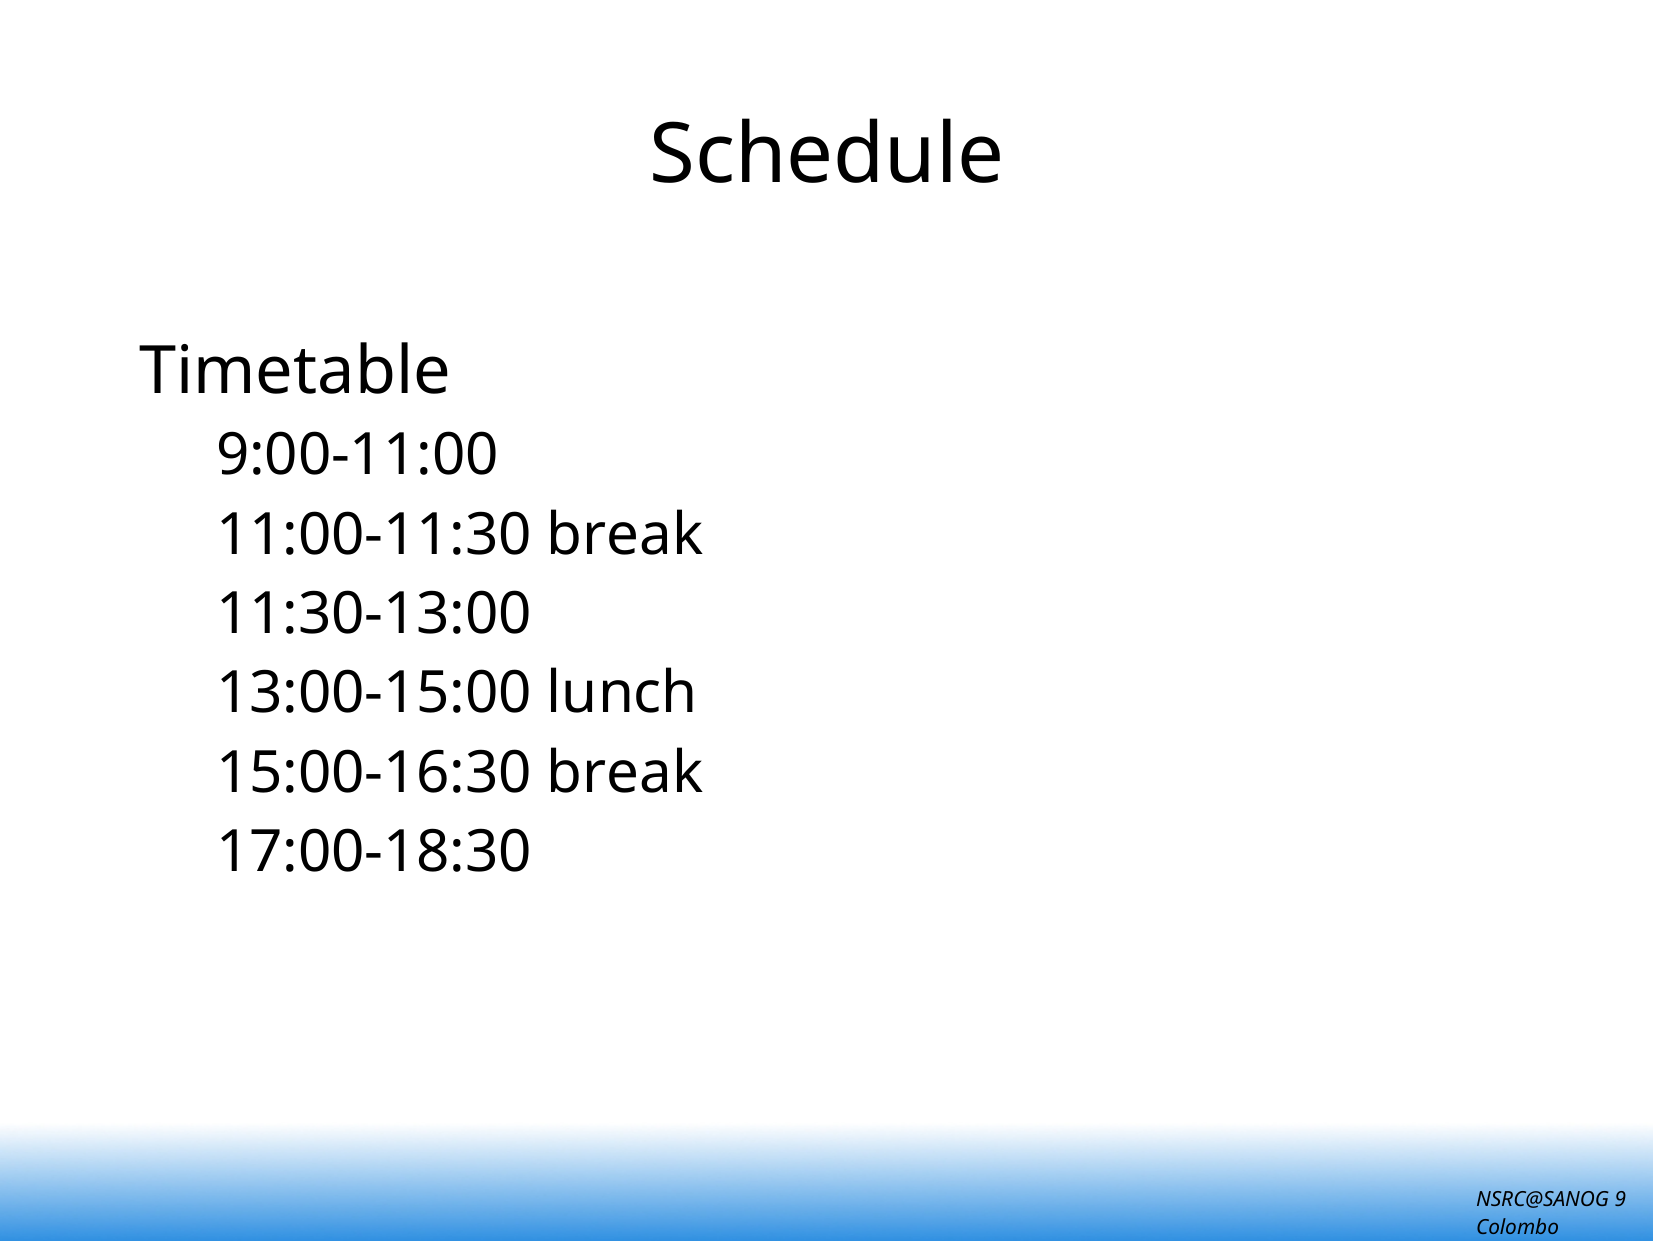

# Schedule
Timetable
9:00-11:00
11:00-11:30 break
11:30-13:00
13:00-15:00 lunch
15:00-16:30 break
17:00-18:30